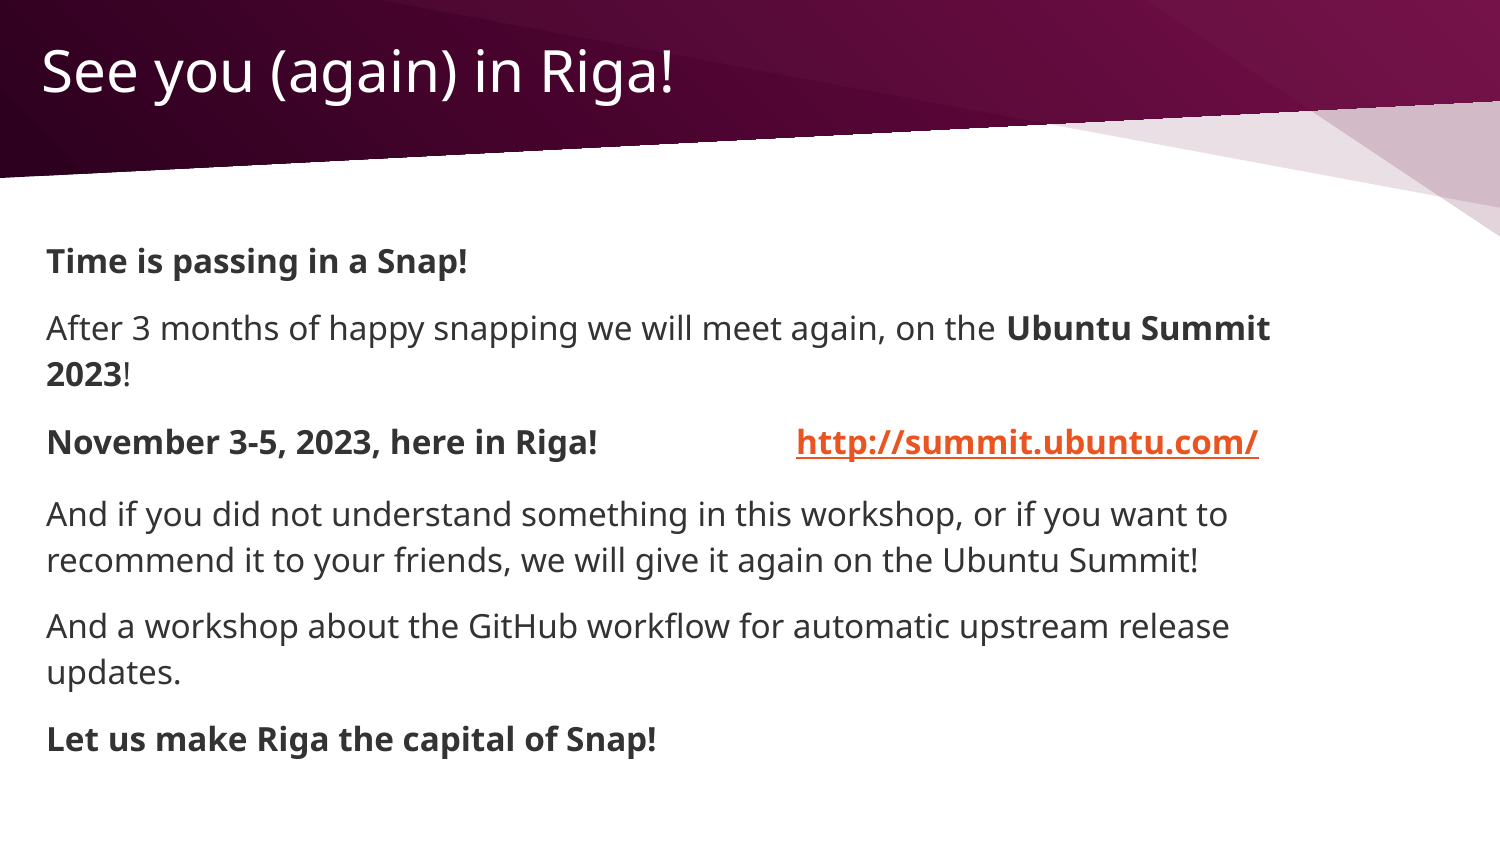

See you (again) in Riga!
# Time is passing in a Snap!
After 3 months of happy snapping we will meet again, on the Ubuntu Summit 2023!
November 3-5, 2023, here in Riga!			http://summit.ubuntu.com/
And if you did not understand something in this workshop, or if you want to recommend it to your friends, we will give it again on the Ubuntu Summit!
And a workshop about the GitHub workflow for automatic upstream release updates.
Let us make Riga the capital of Snap!